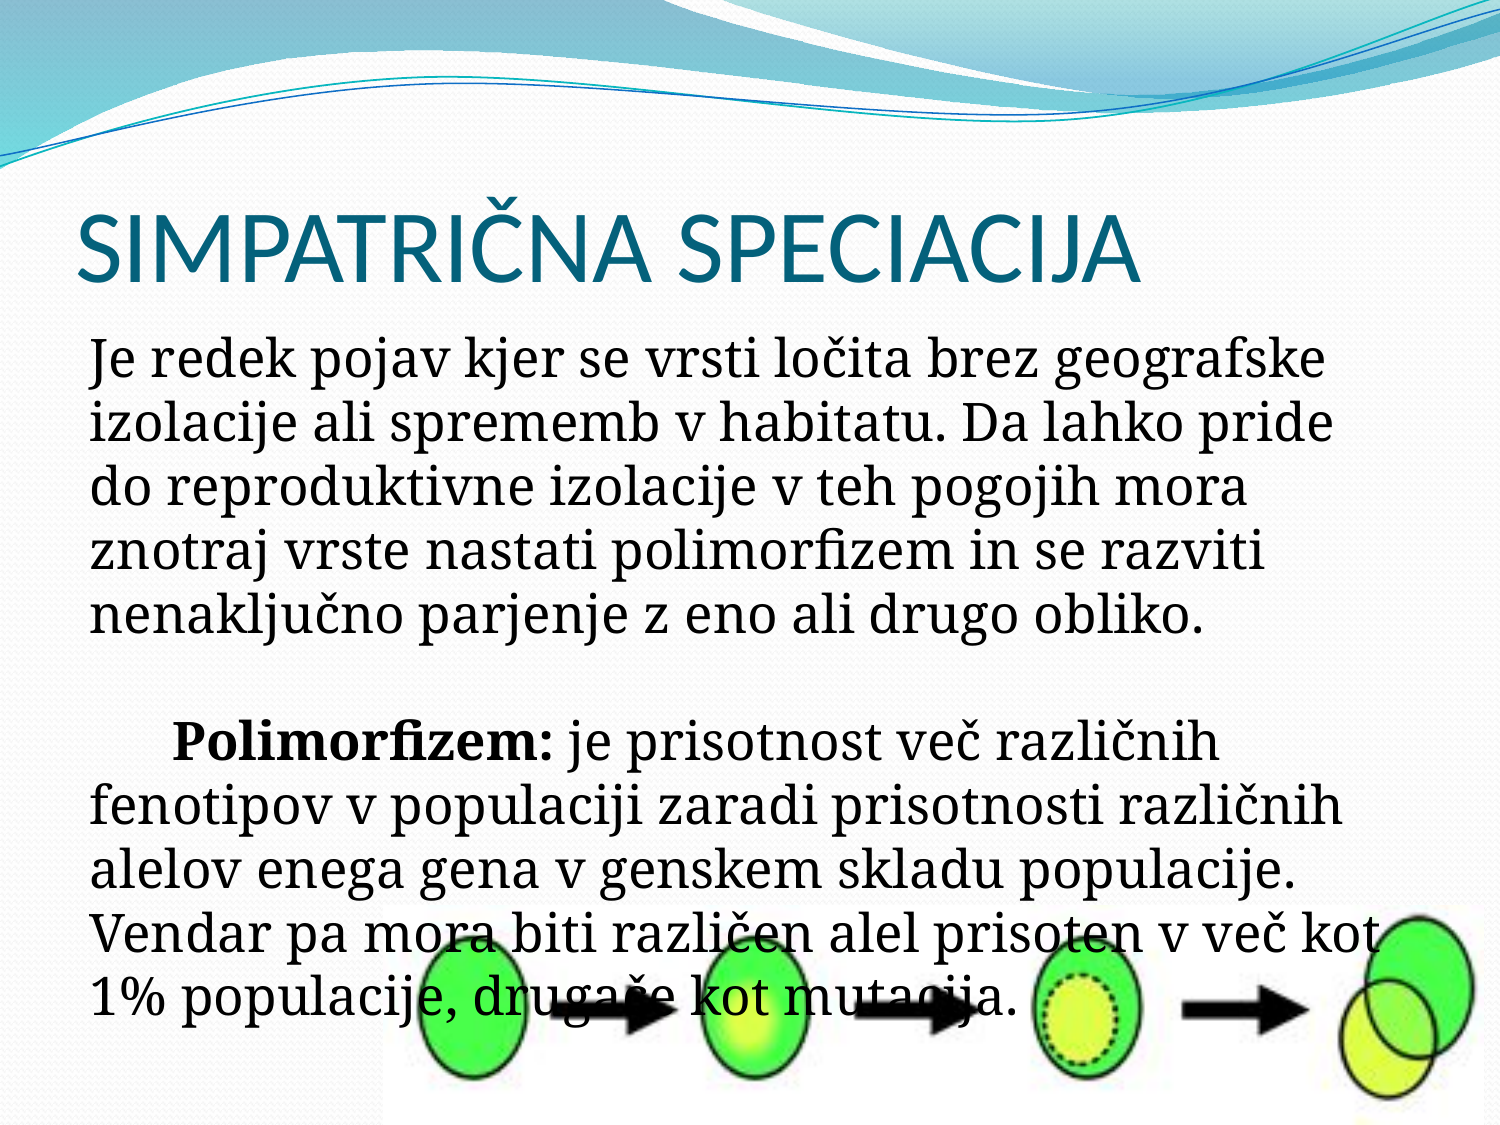

# SIMPATRIČNA SPECIACIJA
Je redek pojav kjer se vrsti ločita brez geografske izolacije ali sprememb v habitatu. Da lahko pride do reproduktivne izolacije v teh pogojih mora znotraj vrste nastati polimorfizem in se razviti nenaključno parjenje z eno ali drugo obliko. Polimorfizem: je prisotnost več različnih fenotipov v populaciji zaradi prisotnosti različnih alelov enega gena v genskem skladu populacije. Vendar pa mora biti različen alel prisoten v več kot 1% populacije, drugače kot mutacija.